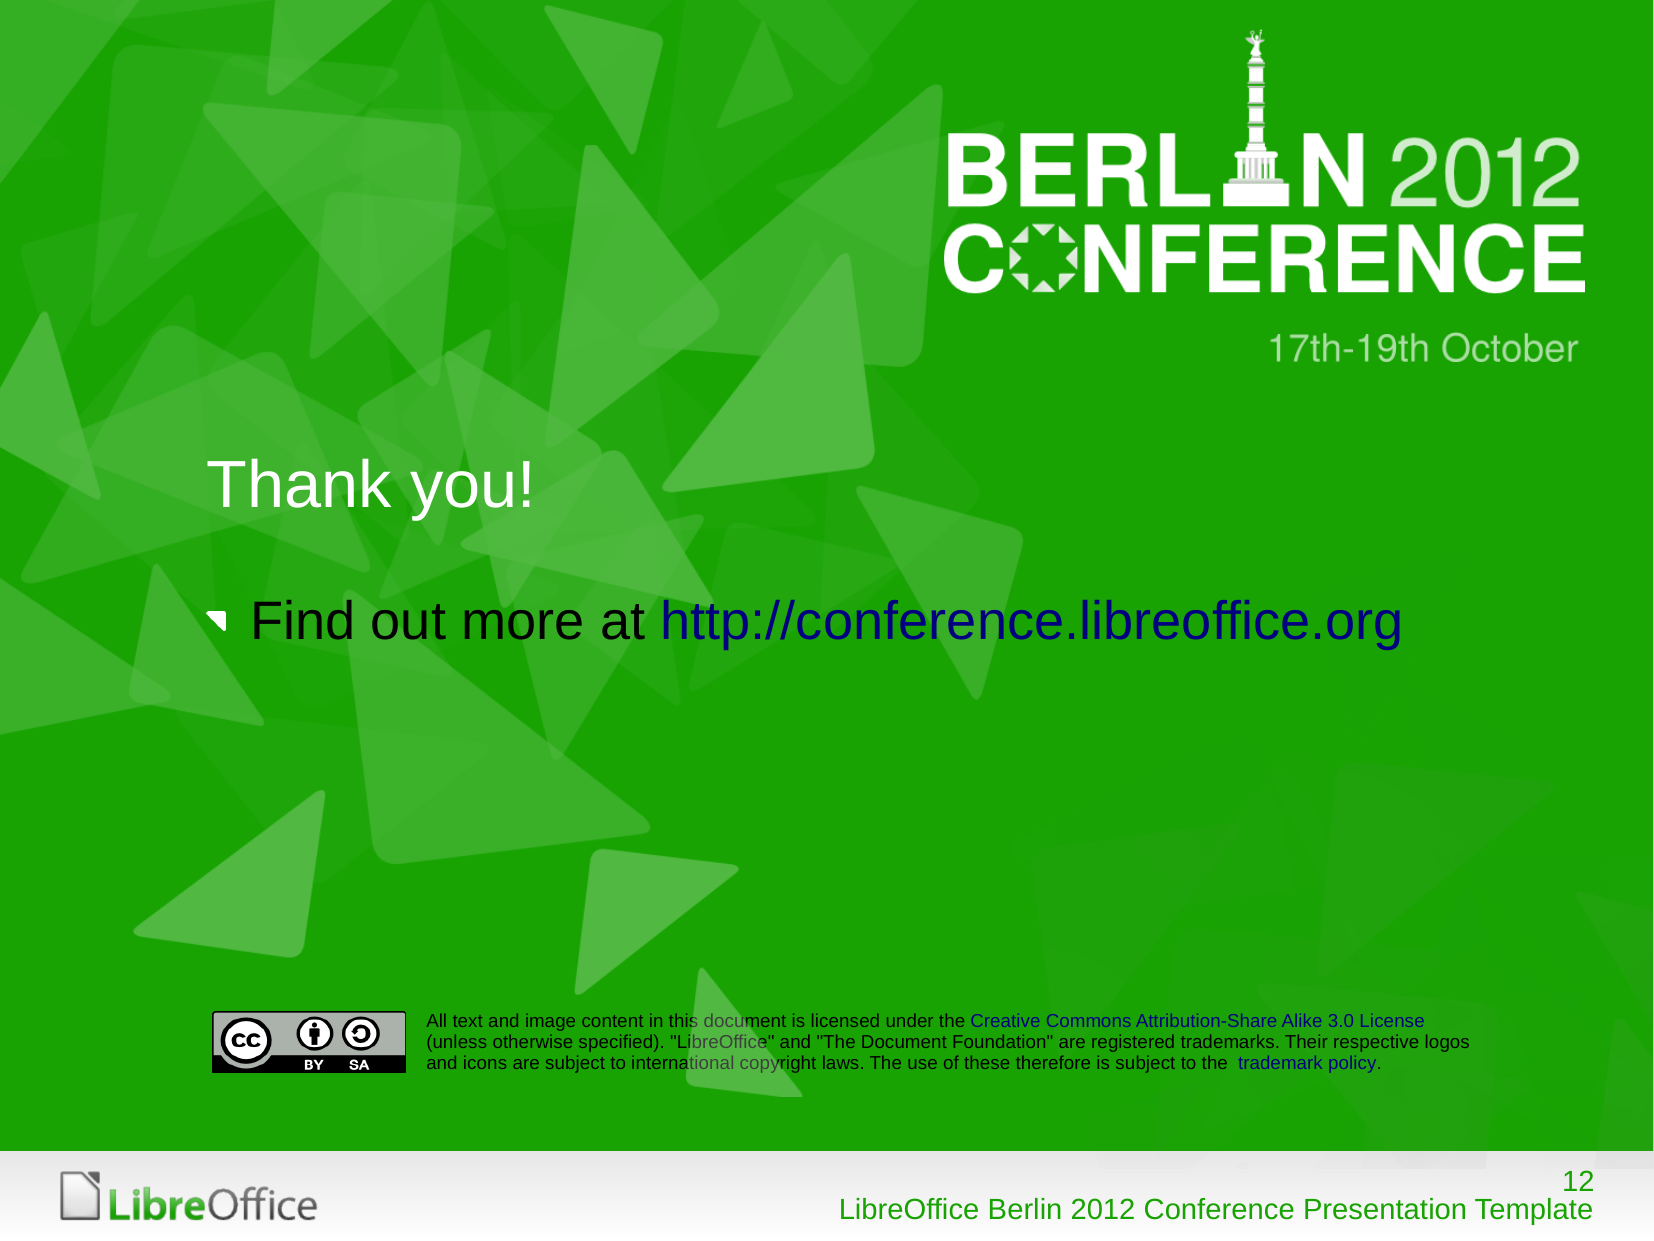

# Thank you!
Find out more at http://conference.libreoffice.org
12
LibreOffice Berlin 2012 Conference Presentation Template